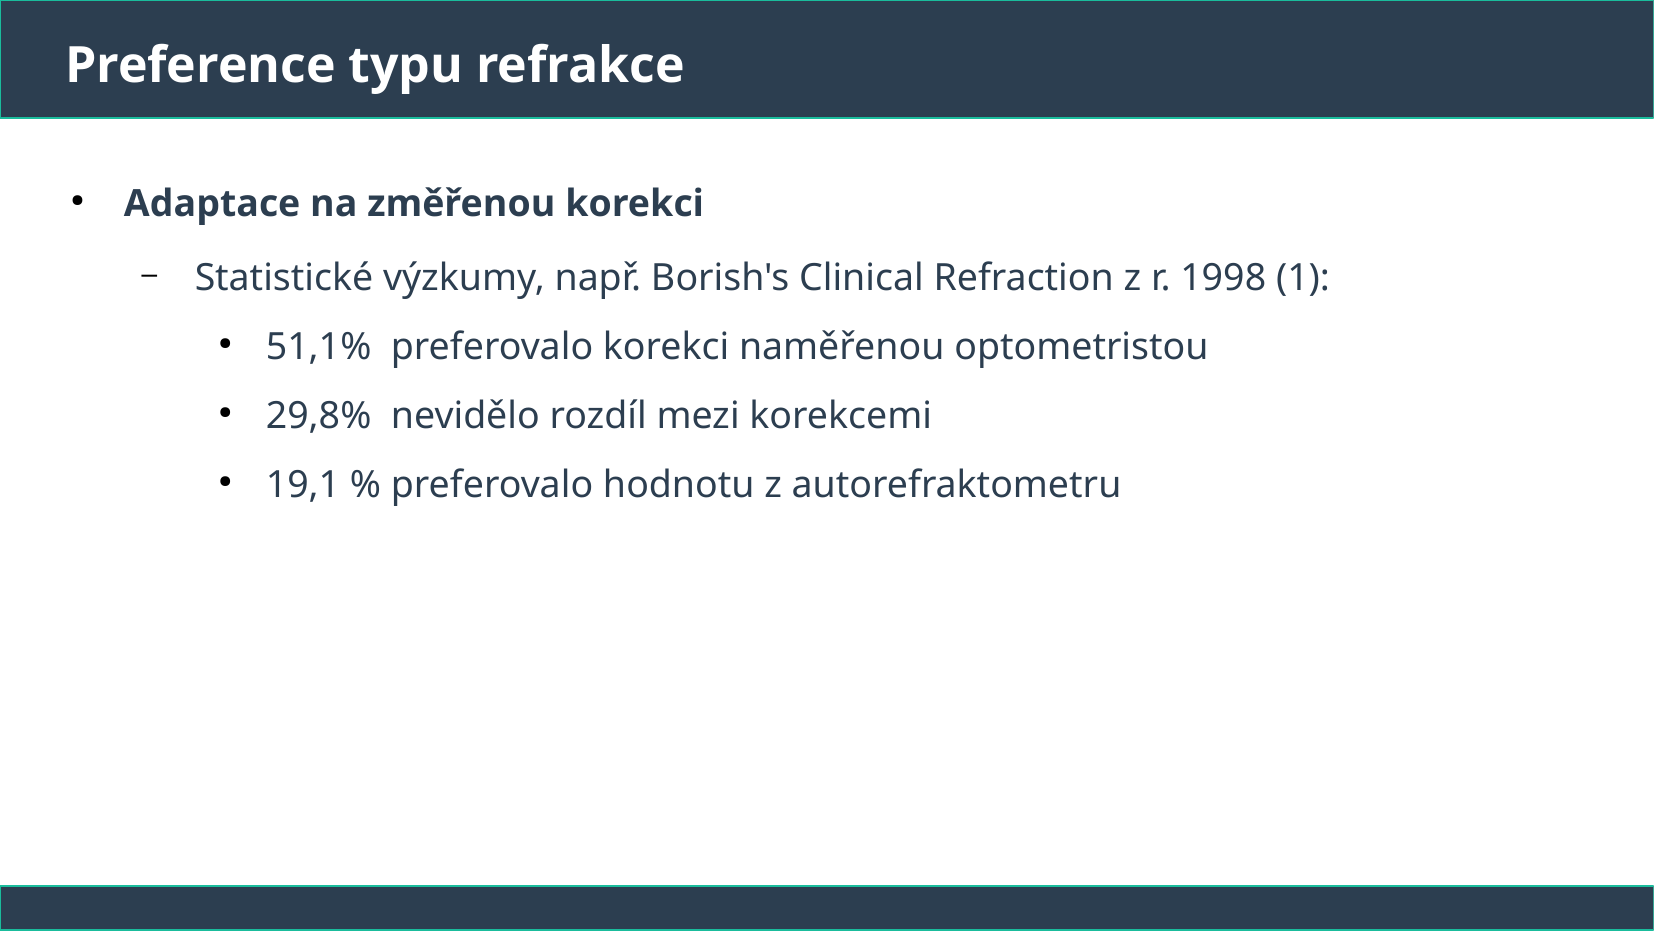

# Preference typu refrakce
Adaptace na změřenou korekci
Statistické výzkumy, např. Borish's Clinical Refraction z r. 1998 (1):
51,1% preferovalo korekci naměřenou optometristou
29,8% nevidělo rozdíl mezi korekcemi
19,1 % preferovalo hodnotu z autorefraktometru
10